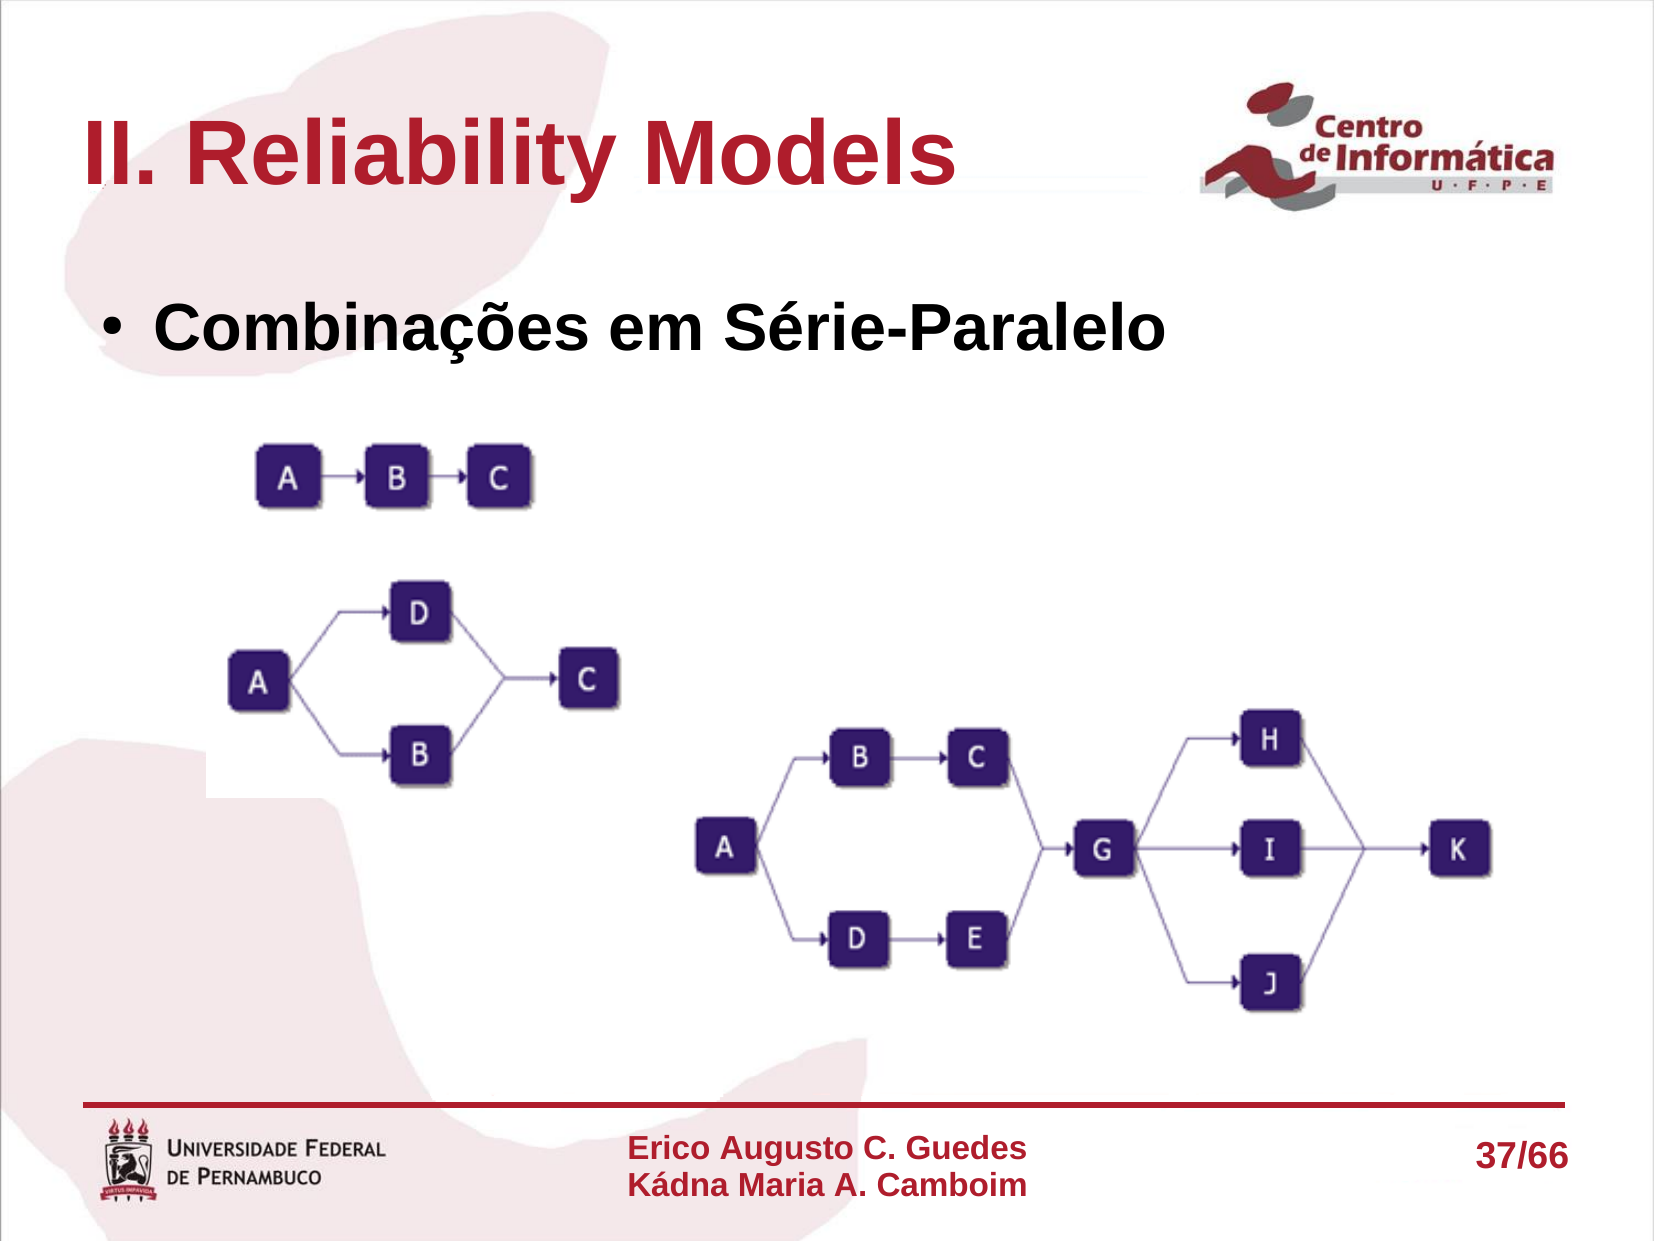

# II. Reliability Models
Combinações em Série-Paralelo